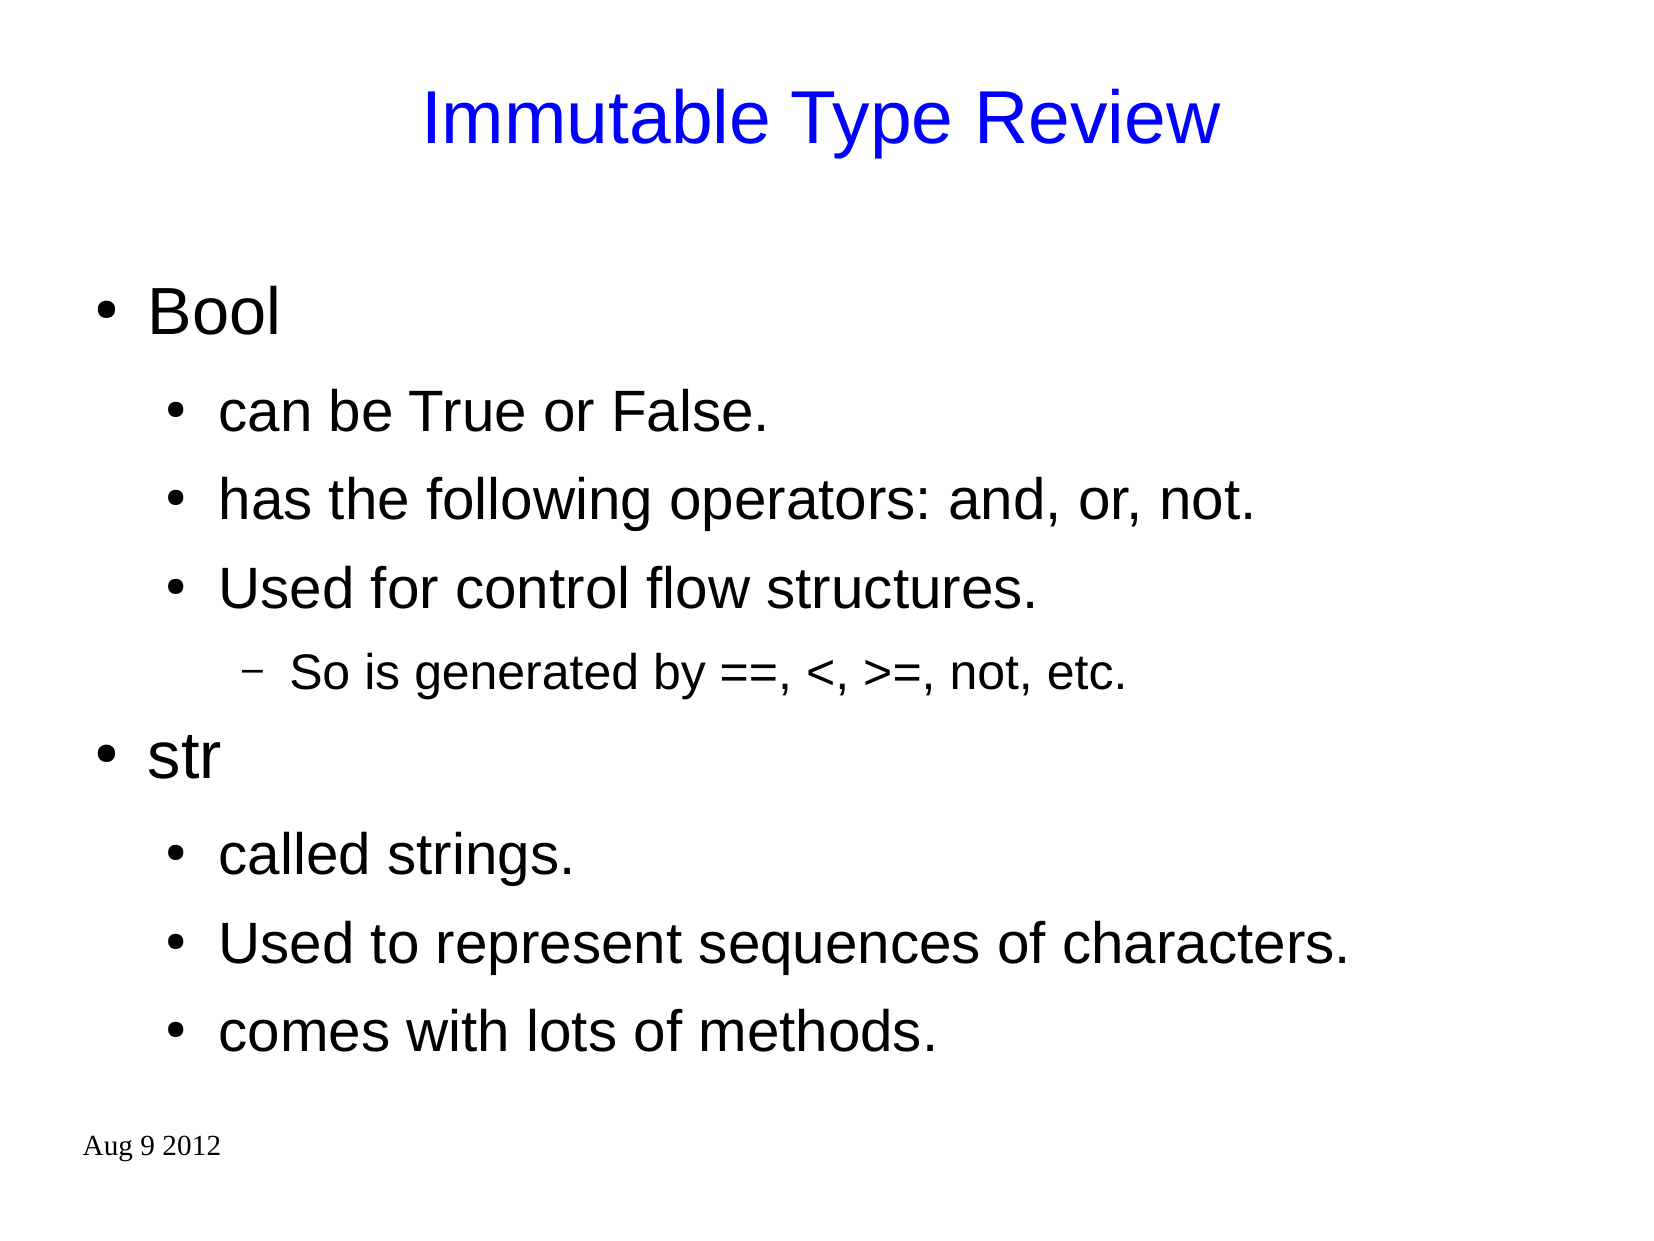

# Immutable Type Review
Bool
can be True or False.
has the following operators: and, or, not.
Used for control flow structures.
So is generated by ==, <, >=, not, etc.
str
called strings.
Used to represent sequences of characters.
comes with lots of methods.
Aug 9 2012